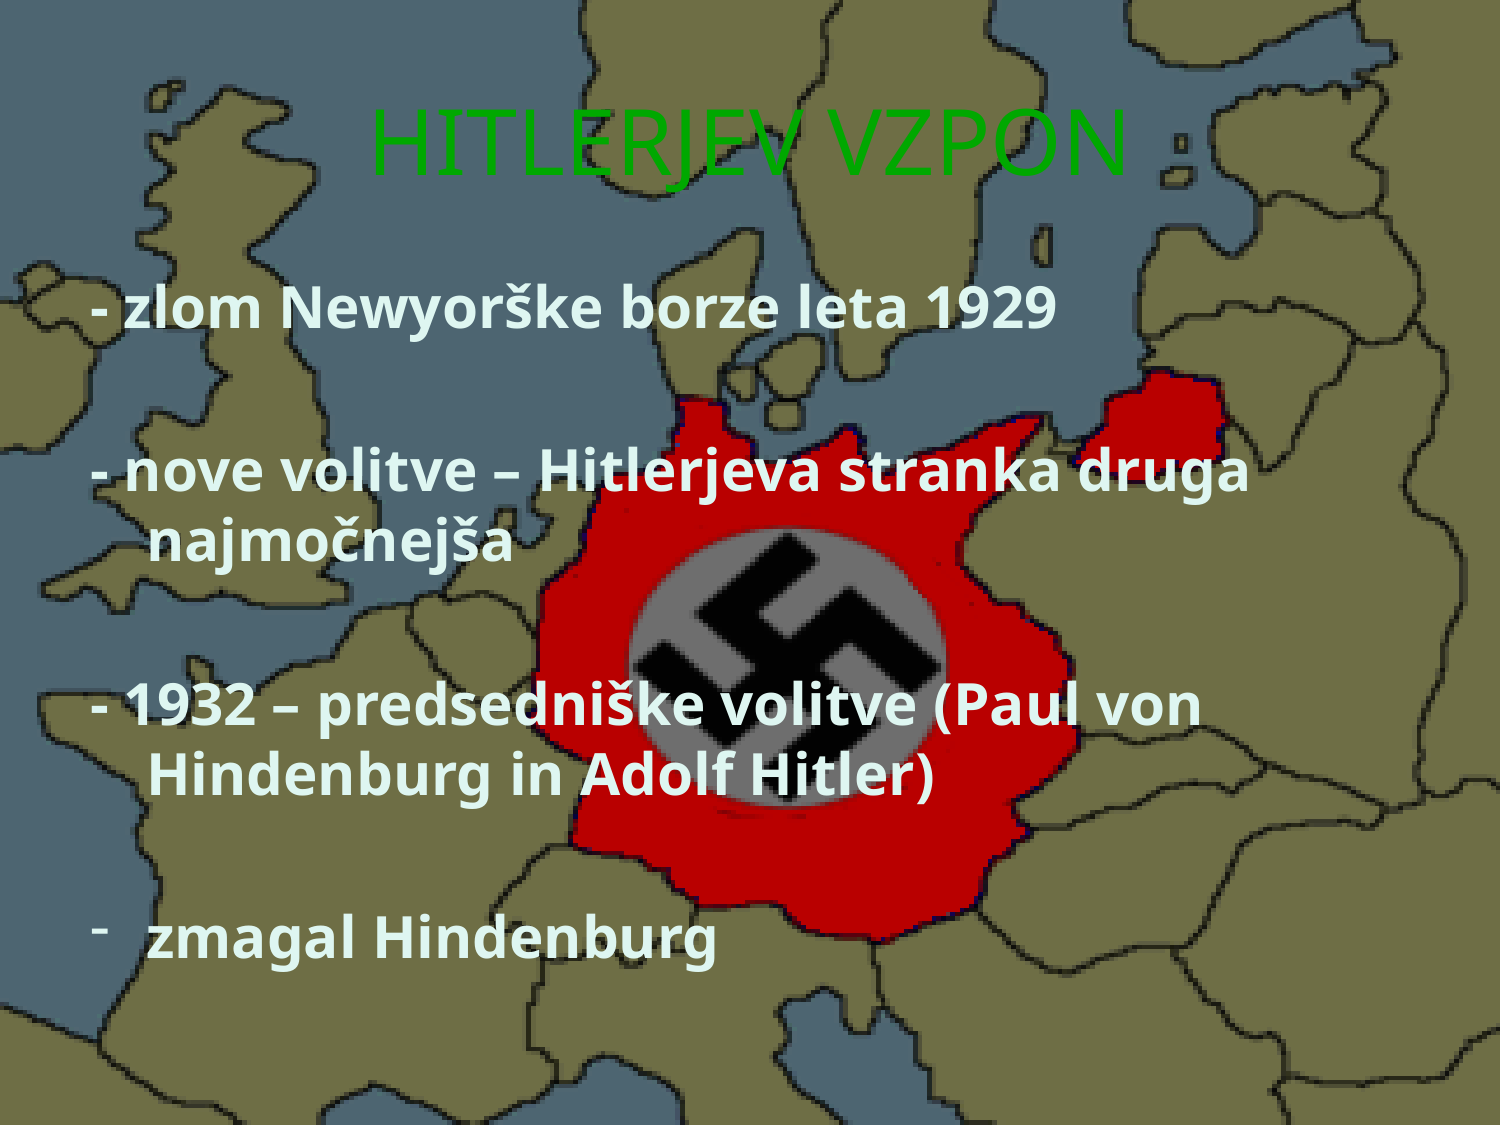

# HITLERJEV VZPON
- zlom Newyorške borze leta 1929
- nove volitve – Hitlerjeva stranka druga najmočnejša
- 1932 – predsedniške volitve (Paul von Hindenburg in Adolf Hitler)
zmagal Hindenburg